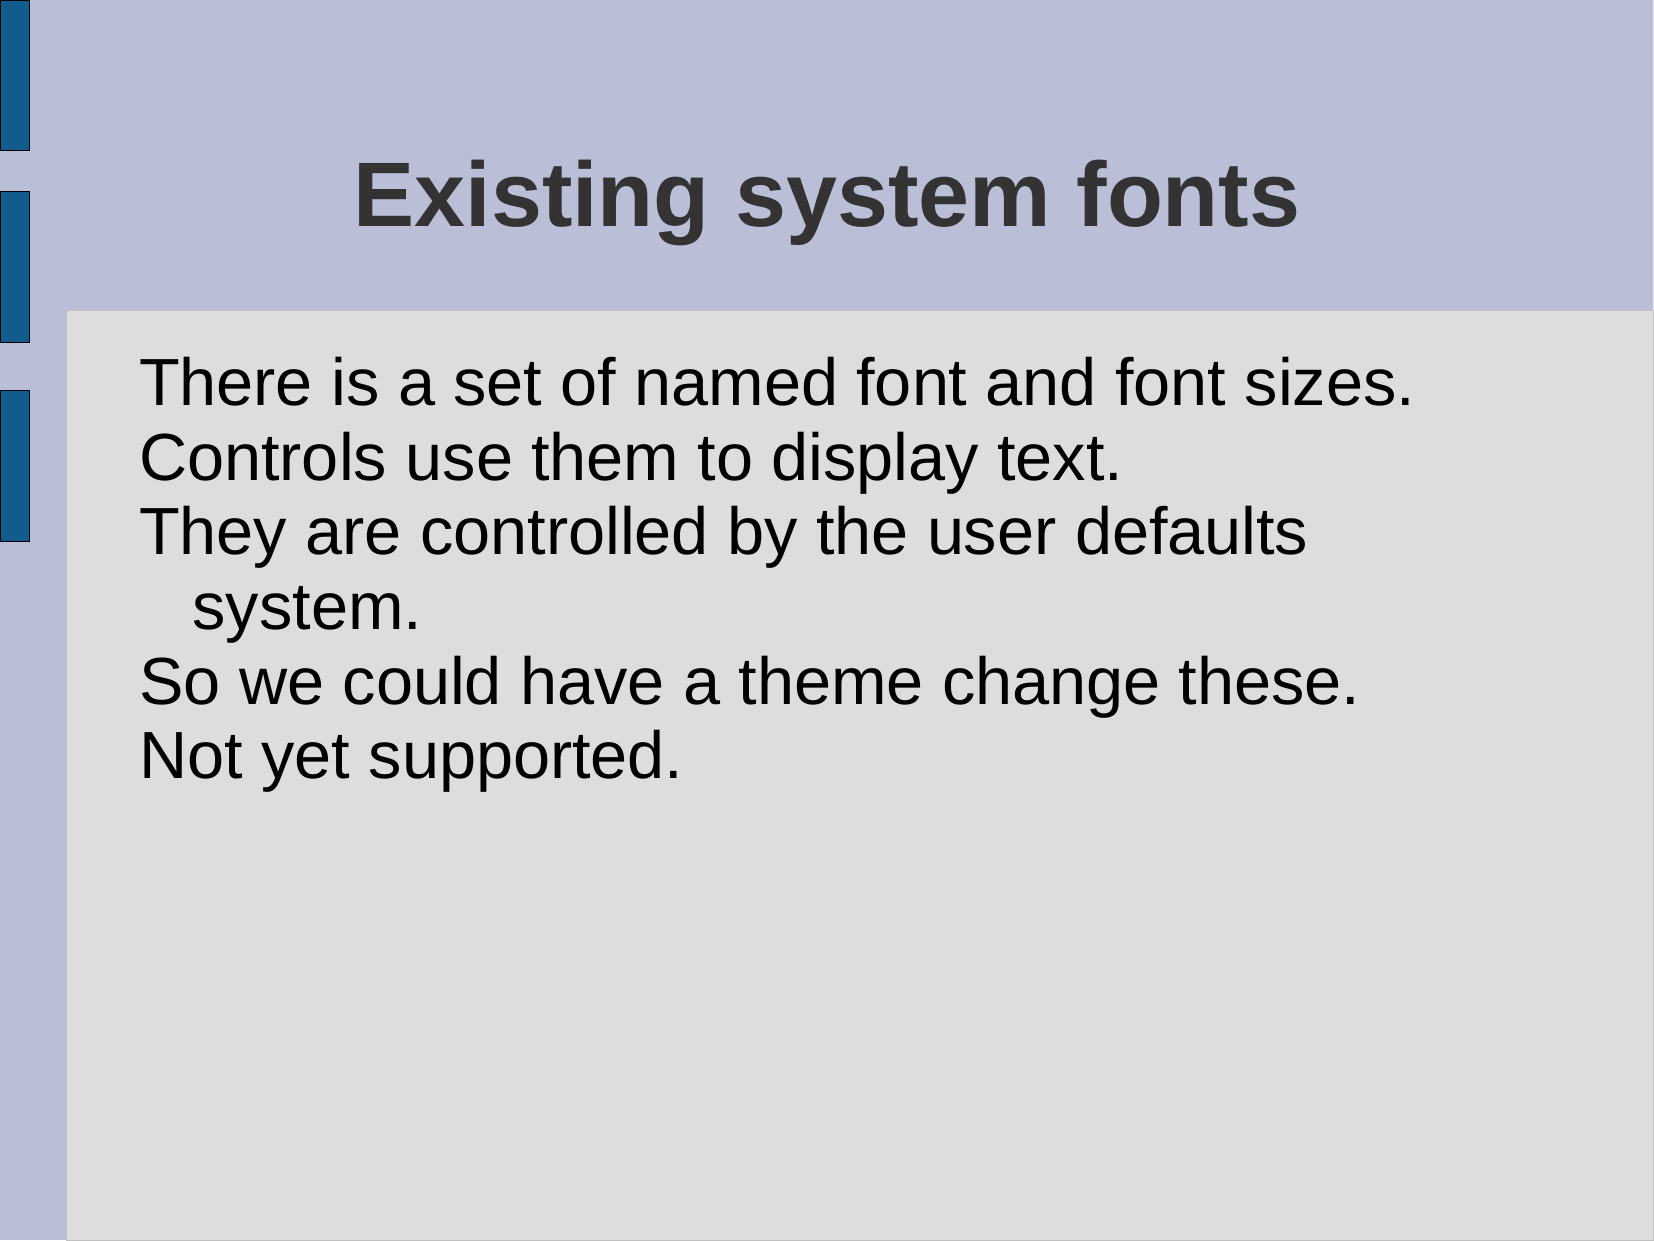

# Existing system fonts
There is a set of named font and font sizes.
Controls use them to display text.
They are controlled by the user defaults system.
So we could have a theme change these.
Not yet supported.